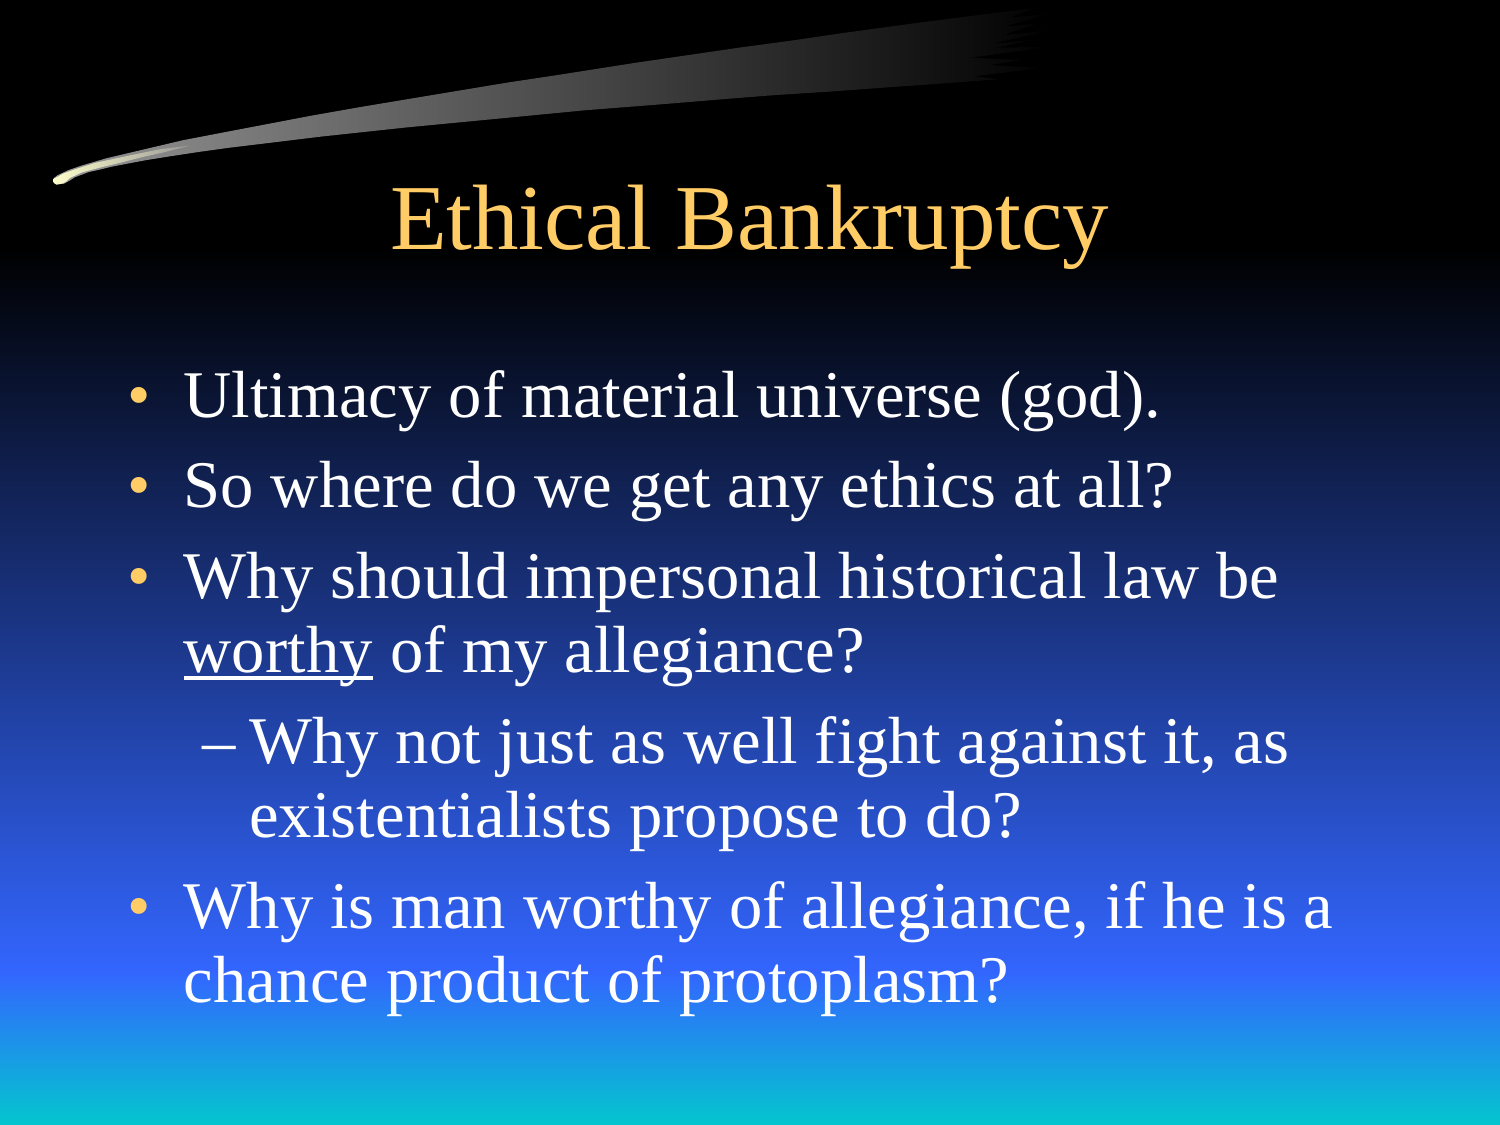

# Ethical Bankruptcy
Ultimacy of material universe (god).
So where do we get any ethics at all?
Why should impersonal historical law be worthy of my allegiance?
Why not just as well fight against it, as existentialists propose to do?
Why is man worthy of allegiance, if he is a chance product of protoplasm?